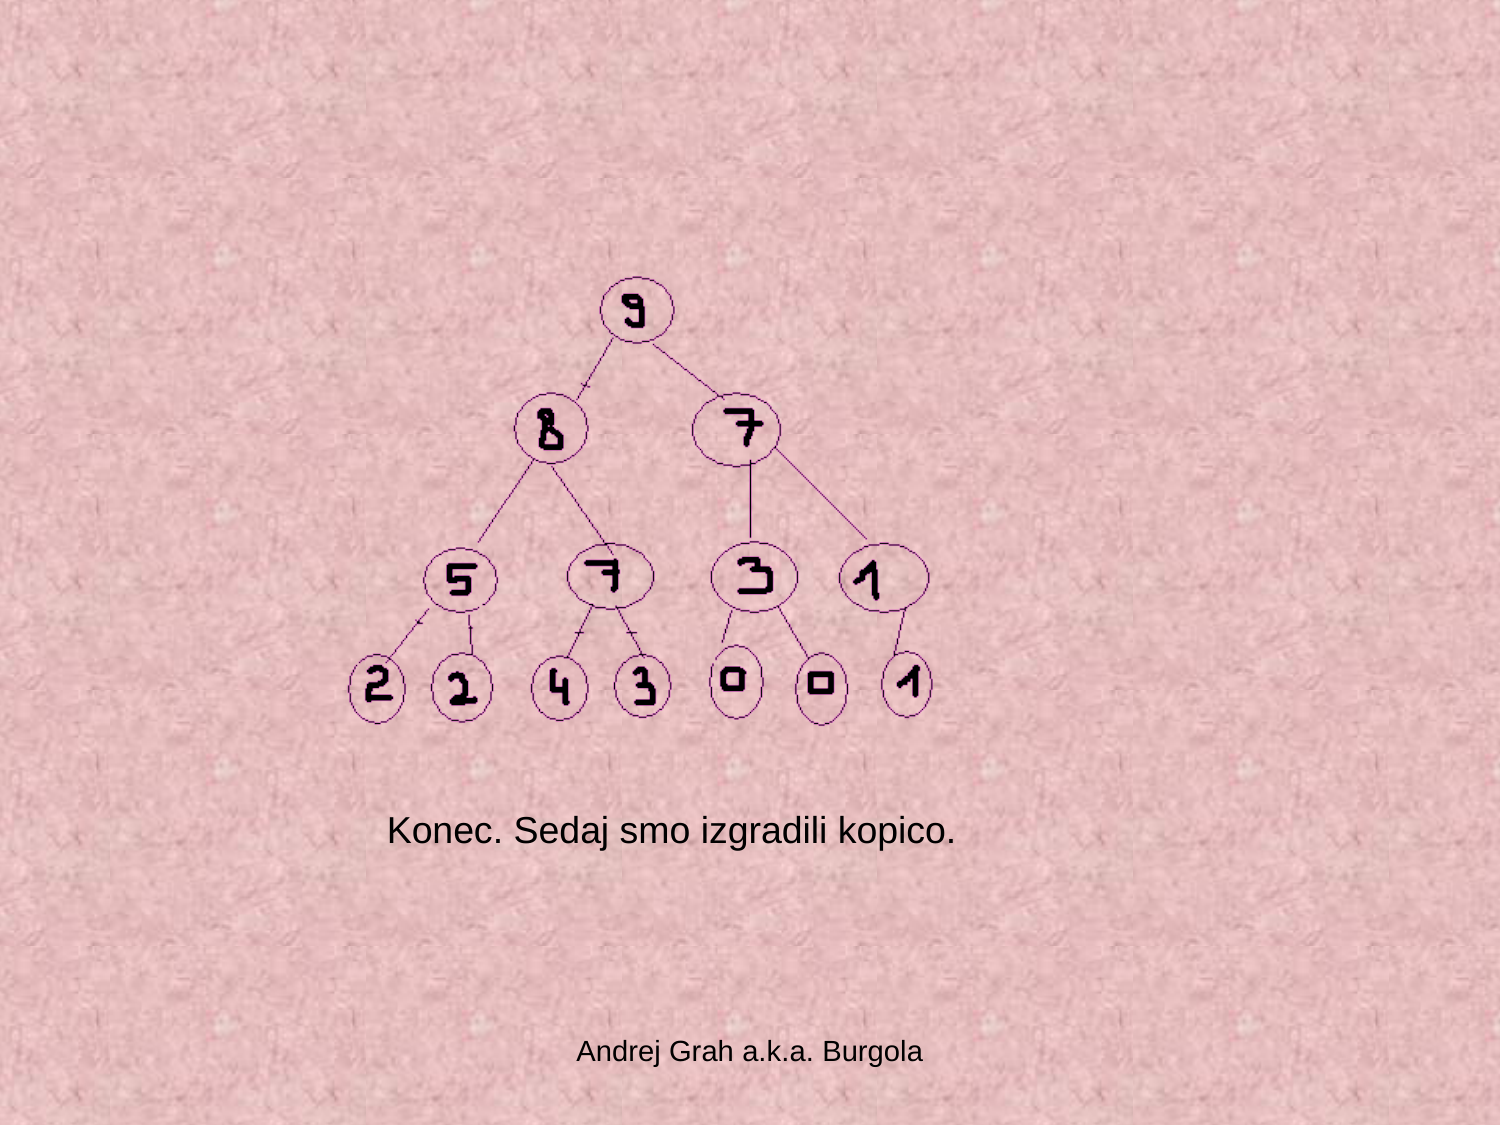

Konec. Sedaj smo izgradili kopico.
Andrej Grah a.k.a. Burgola